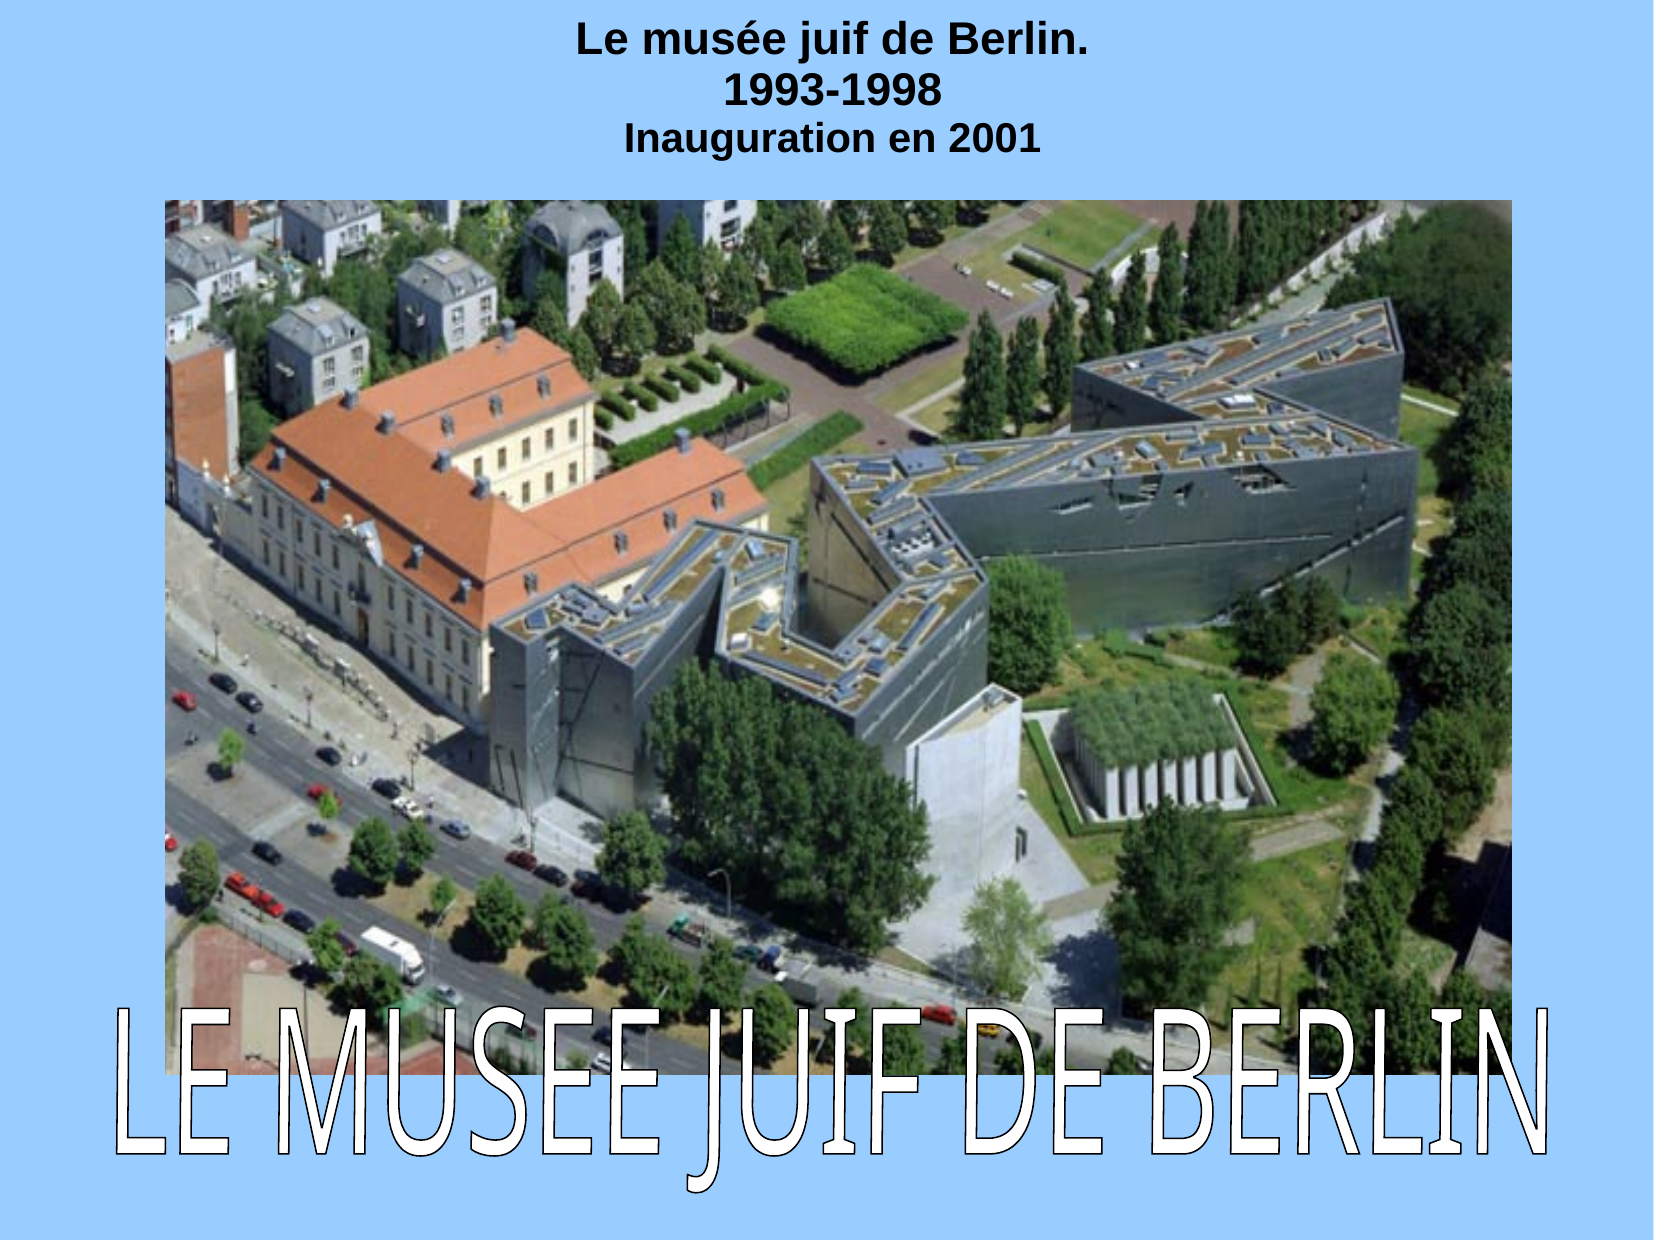

Le musée juif de Berlin.
1993-1998
Inauguration en 2001
LE MUSEE JUIF DE BERLIN